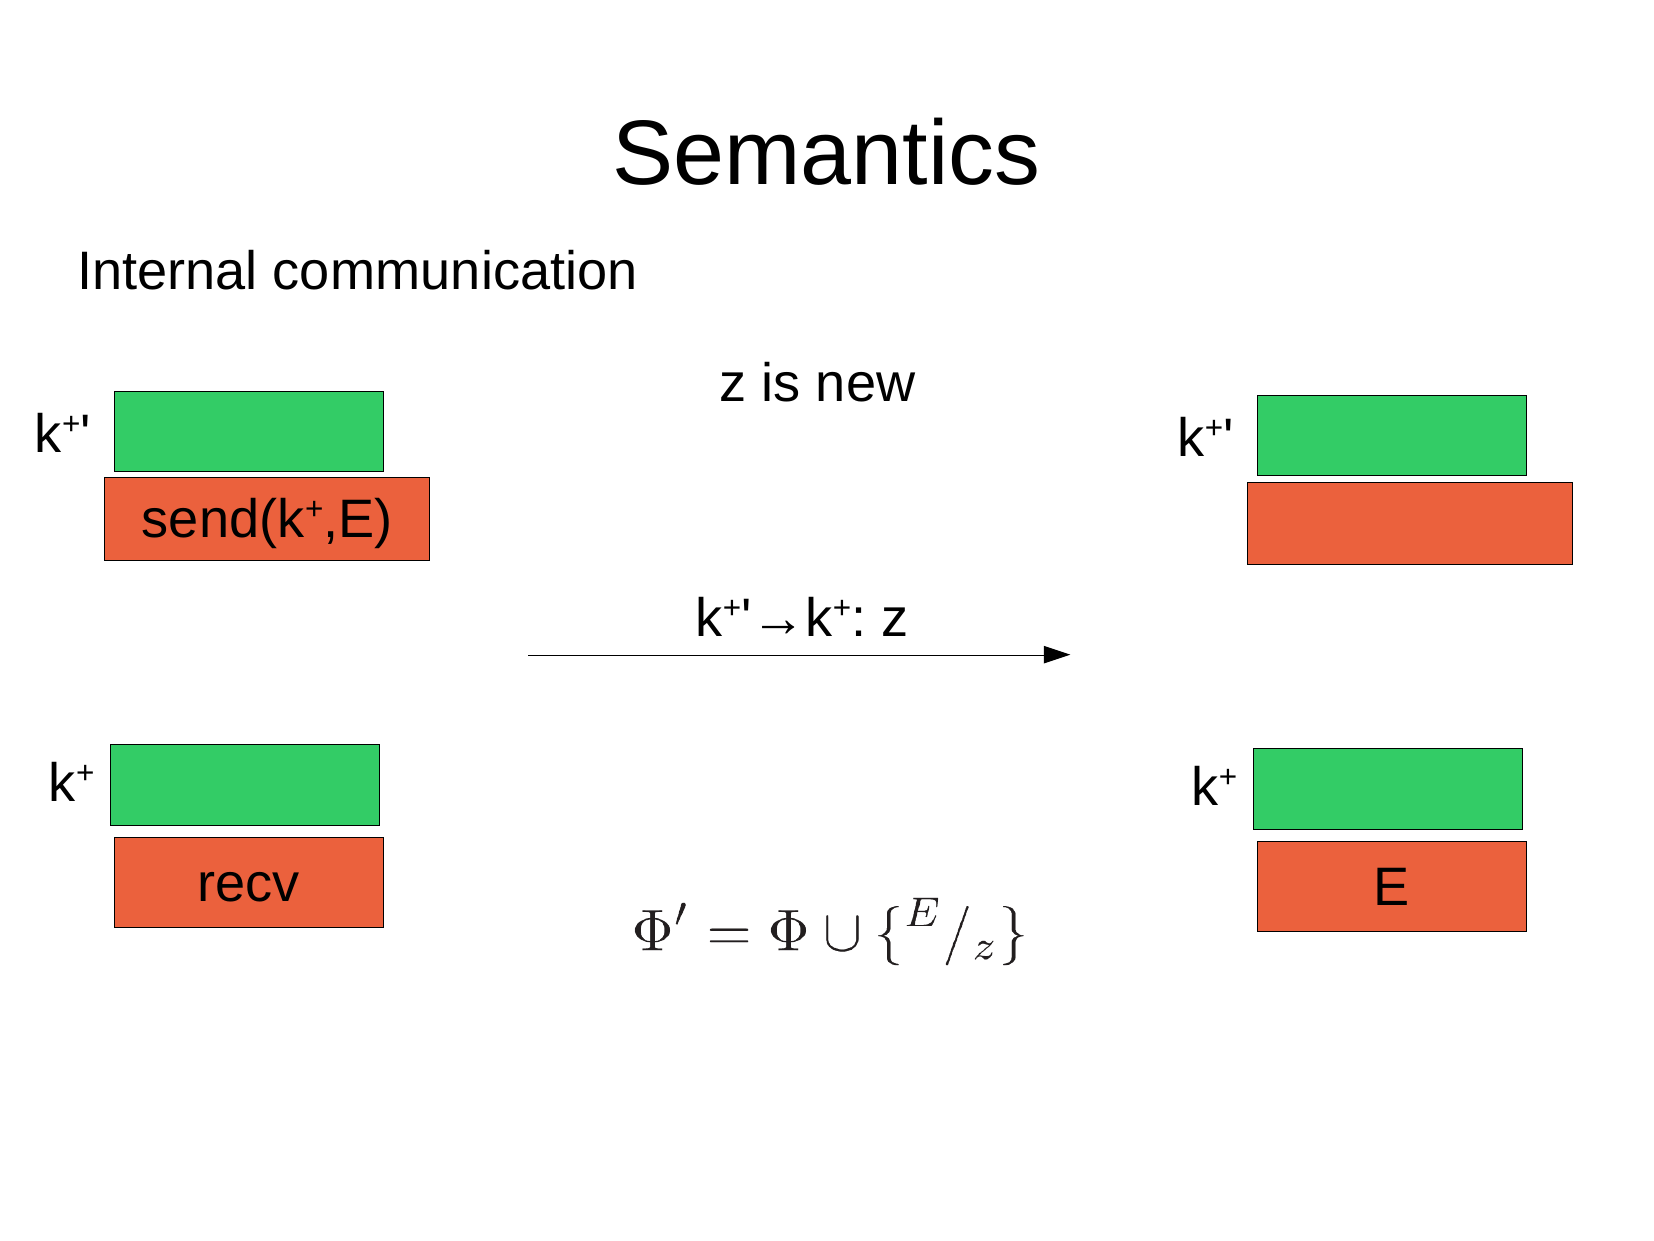

# Semantics
Internal communication
z is new
k+'
k+'
send(k+,E)
k+'→k+: z
k+
k+
recv
E